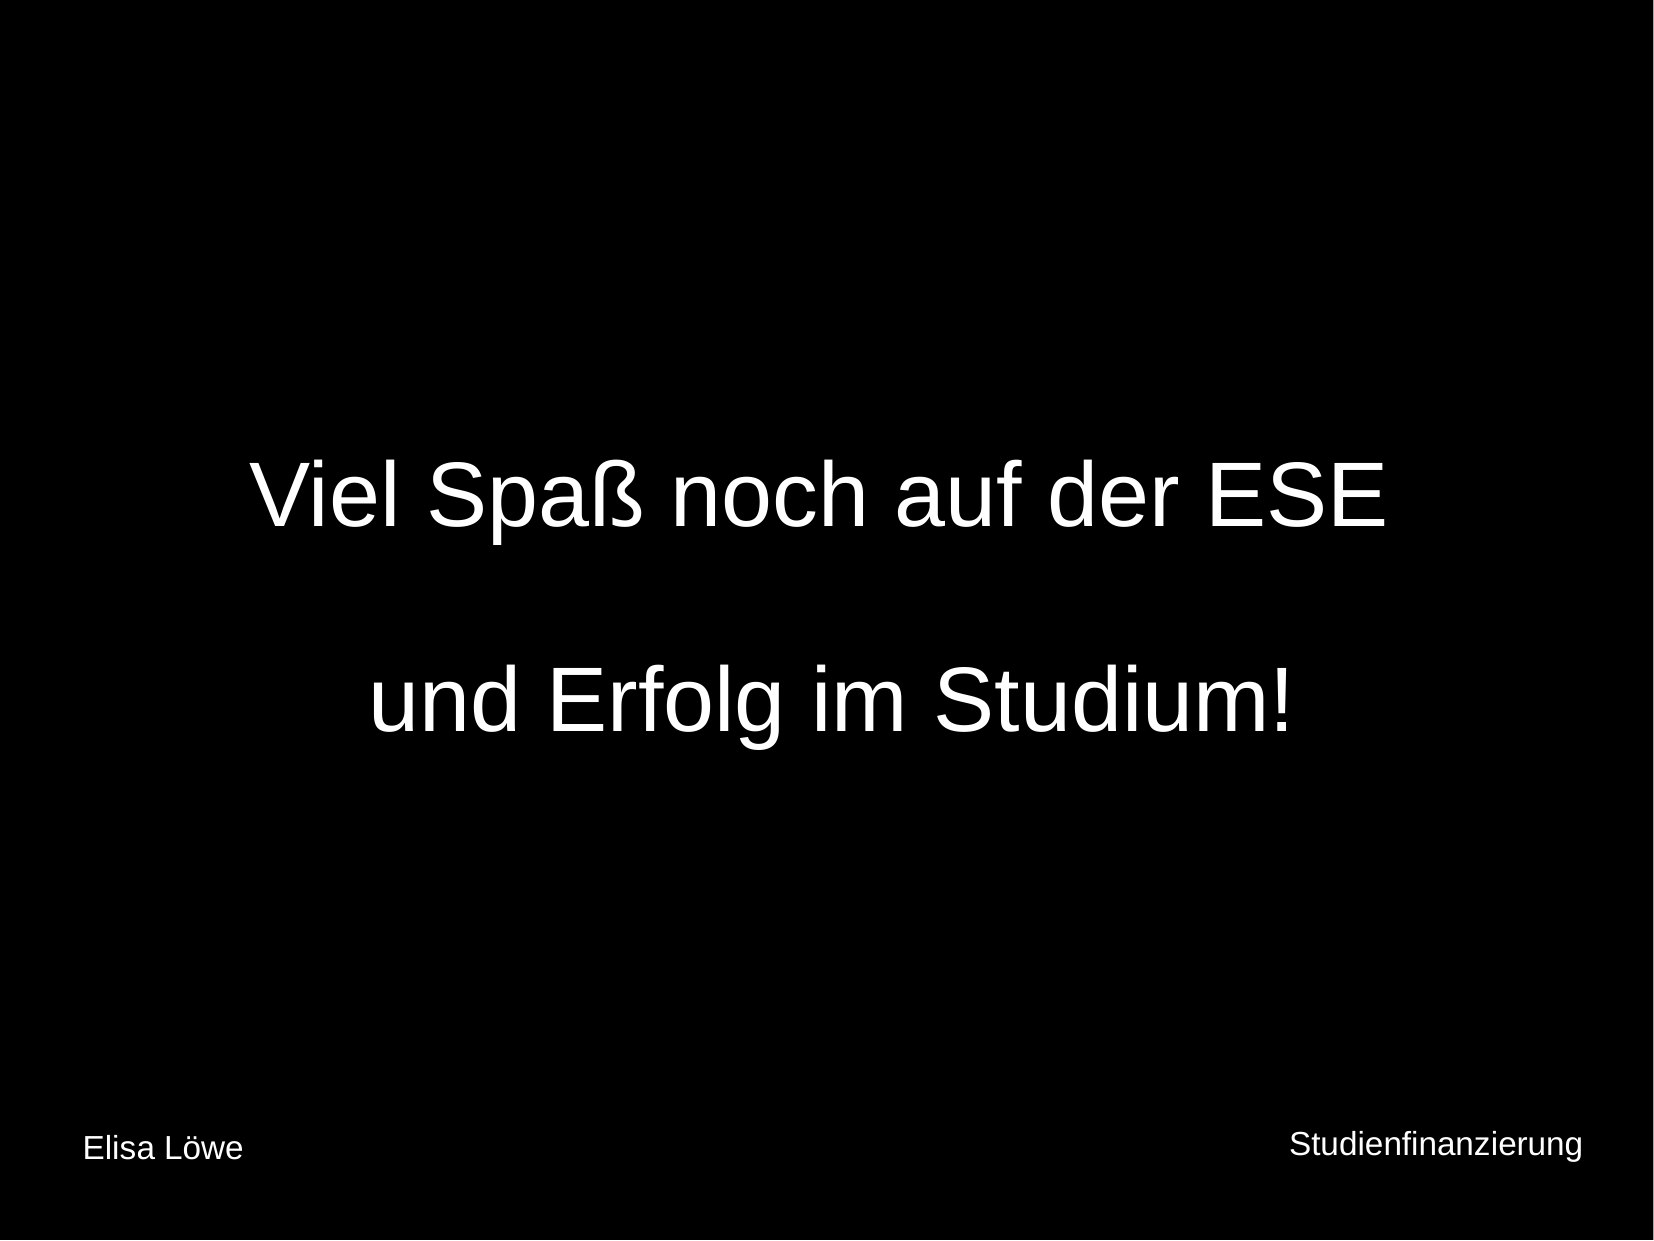

# Viel Spaß noch auf der ESE und Erfolg im Studium!
 Studienfinanzierung
Elisa Löwe